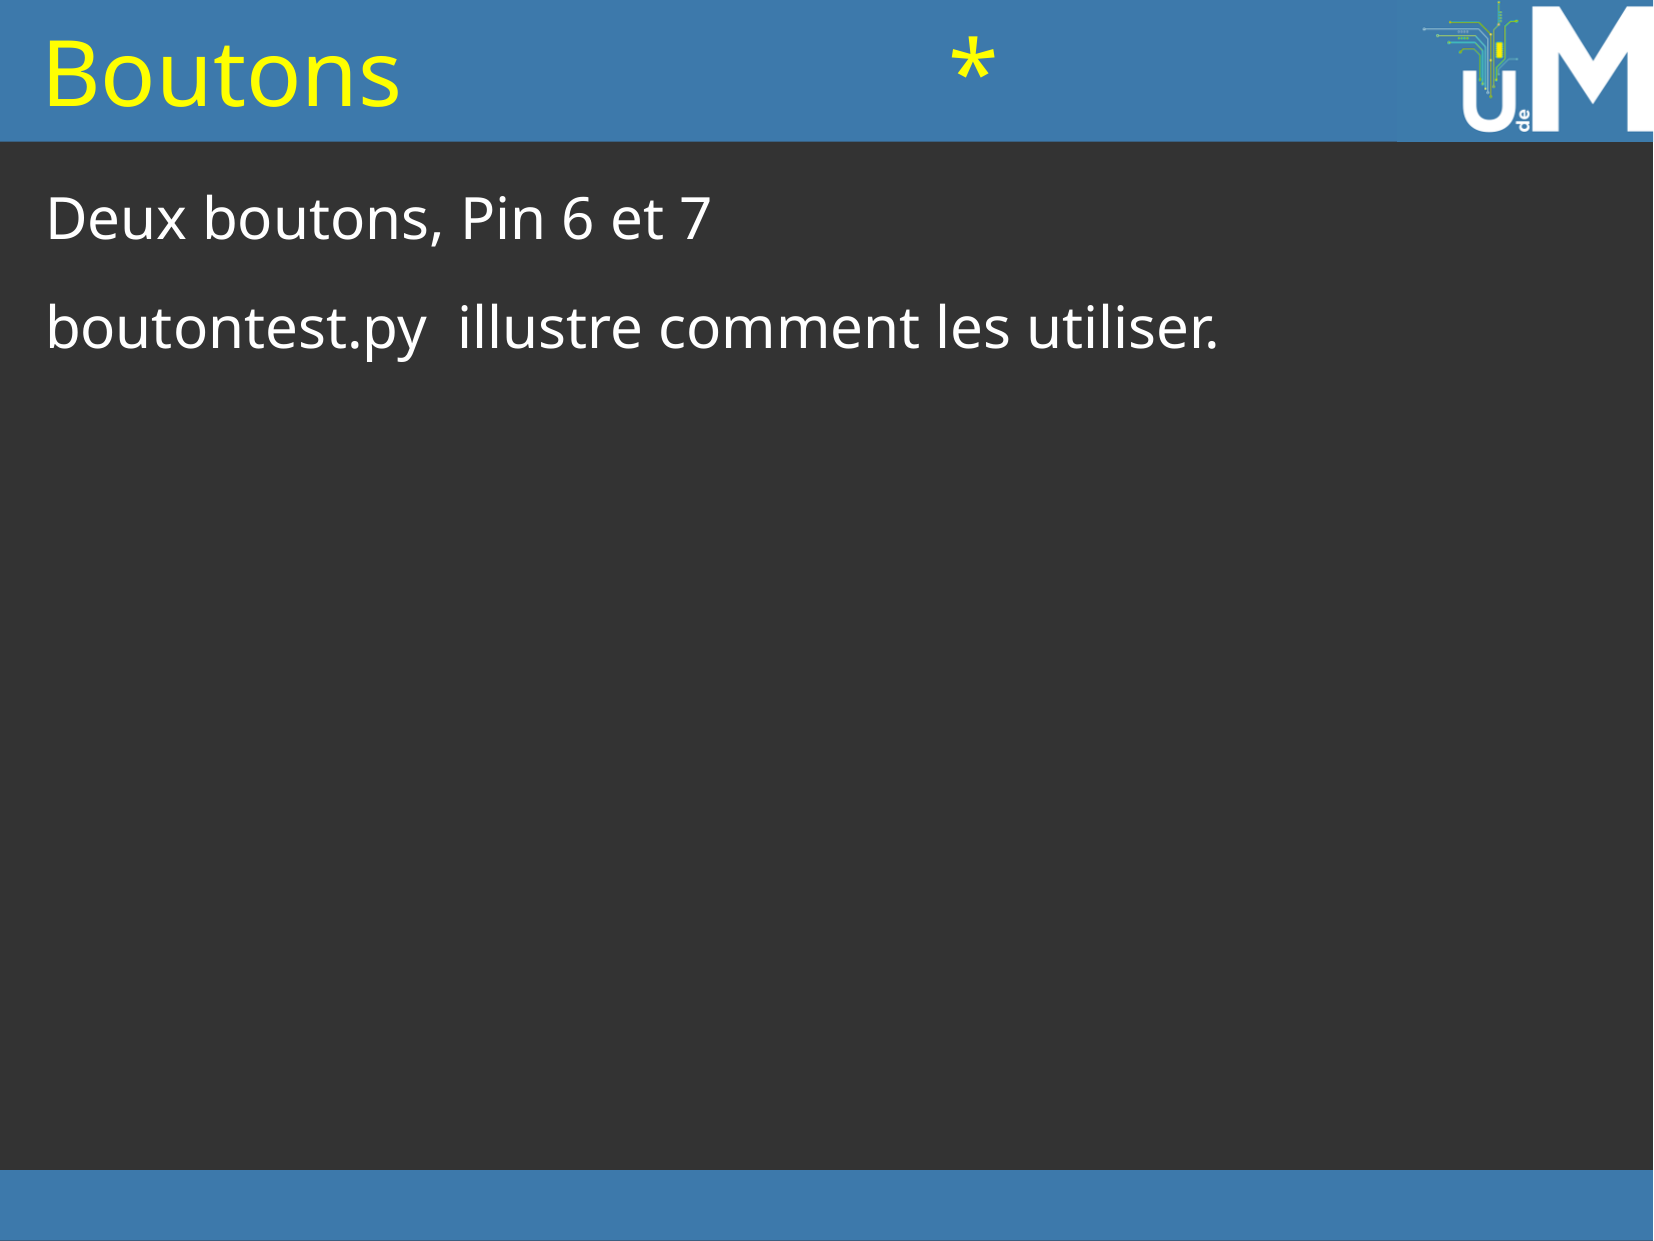

# Boutons *
Deux boutons, Pin 6 et 7
boutontest.py illustre comment les utiliser.